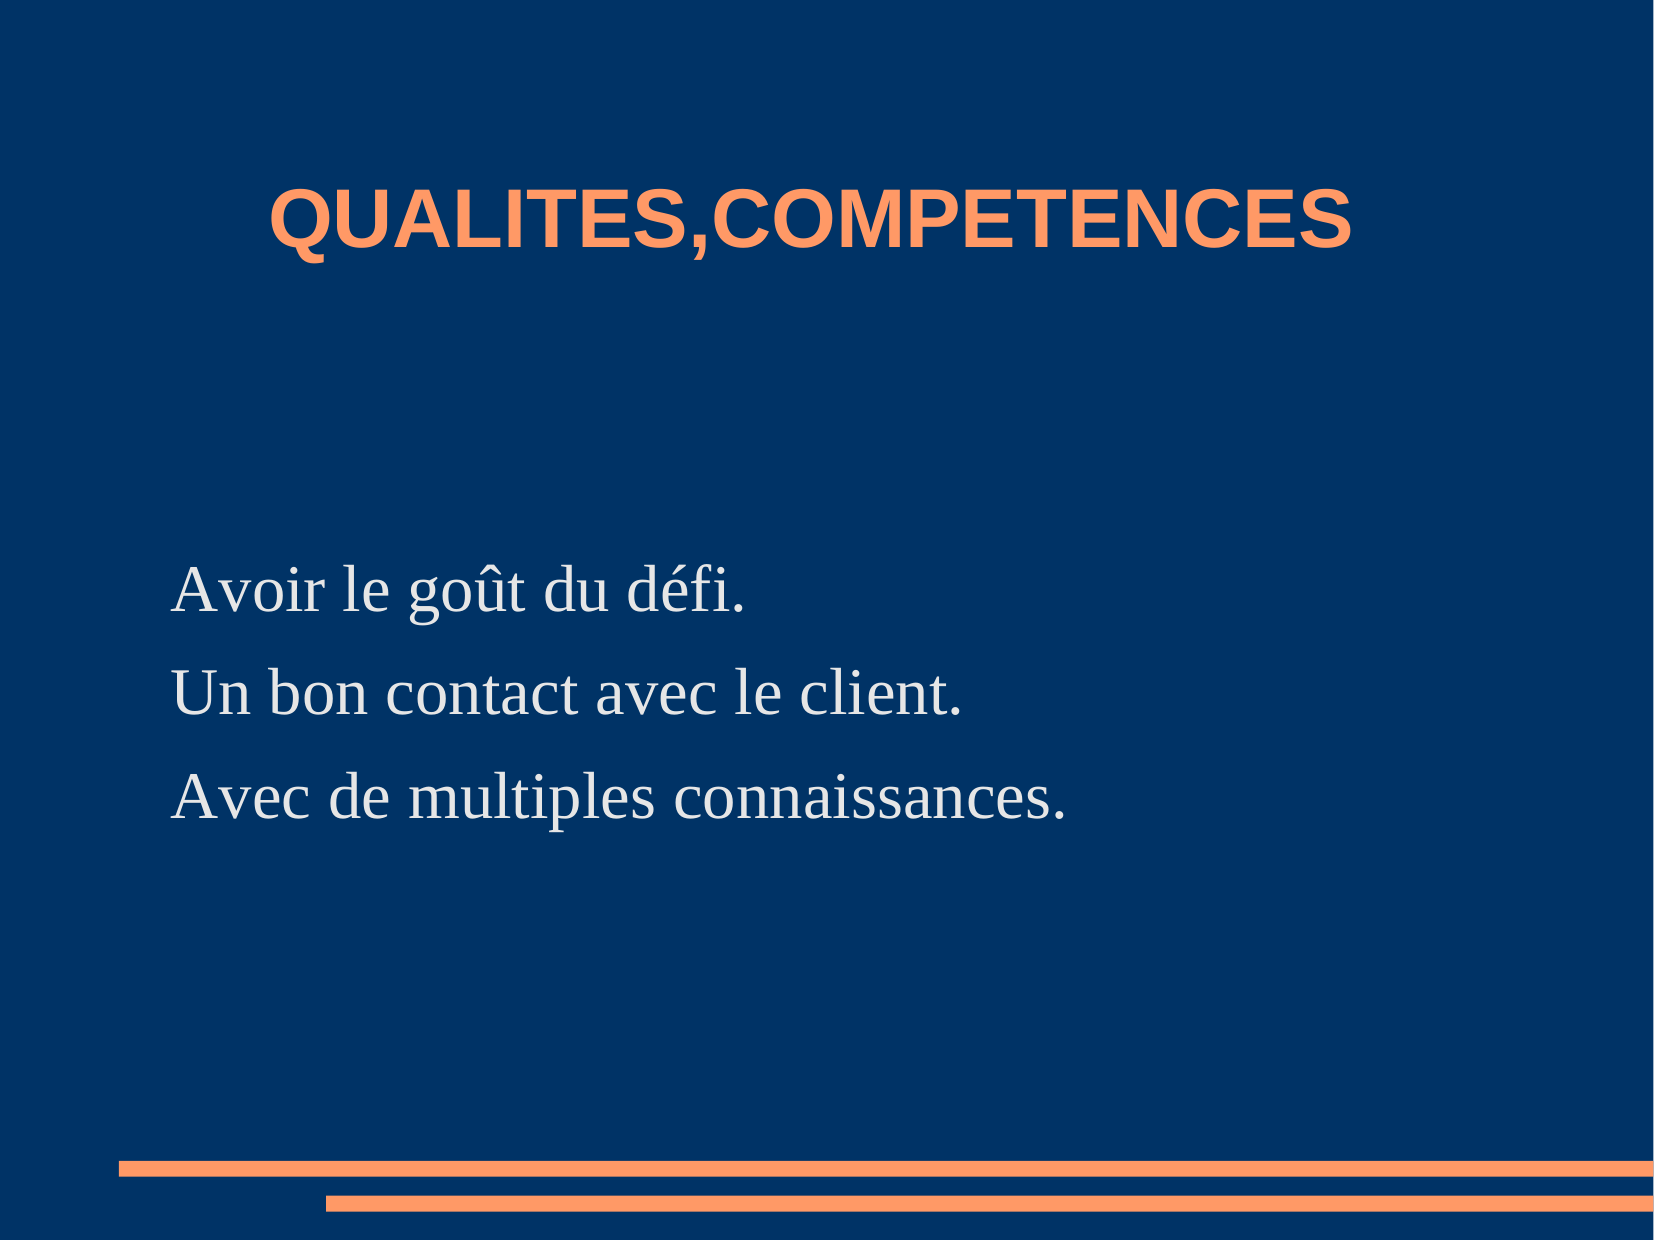

# QUALITES,COMPETENCES
Avoir le goût du défi.
Un bon contact avec le client.
Avec de multiples connaissances.